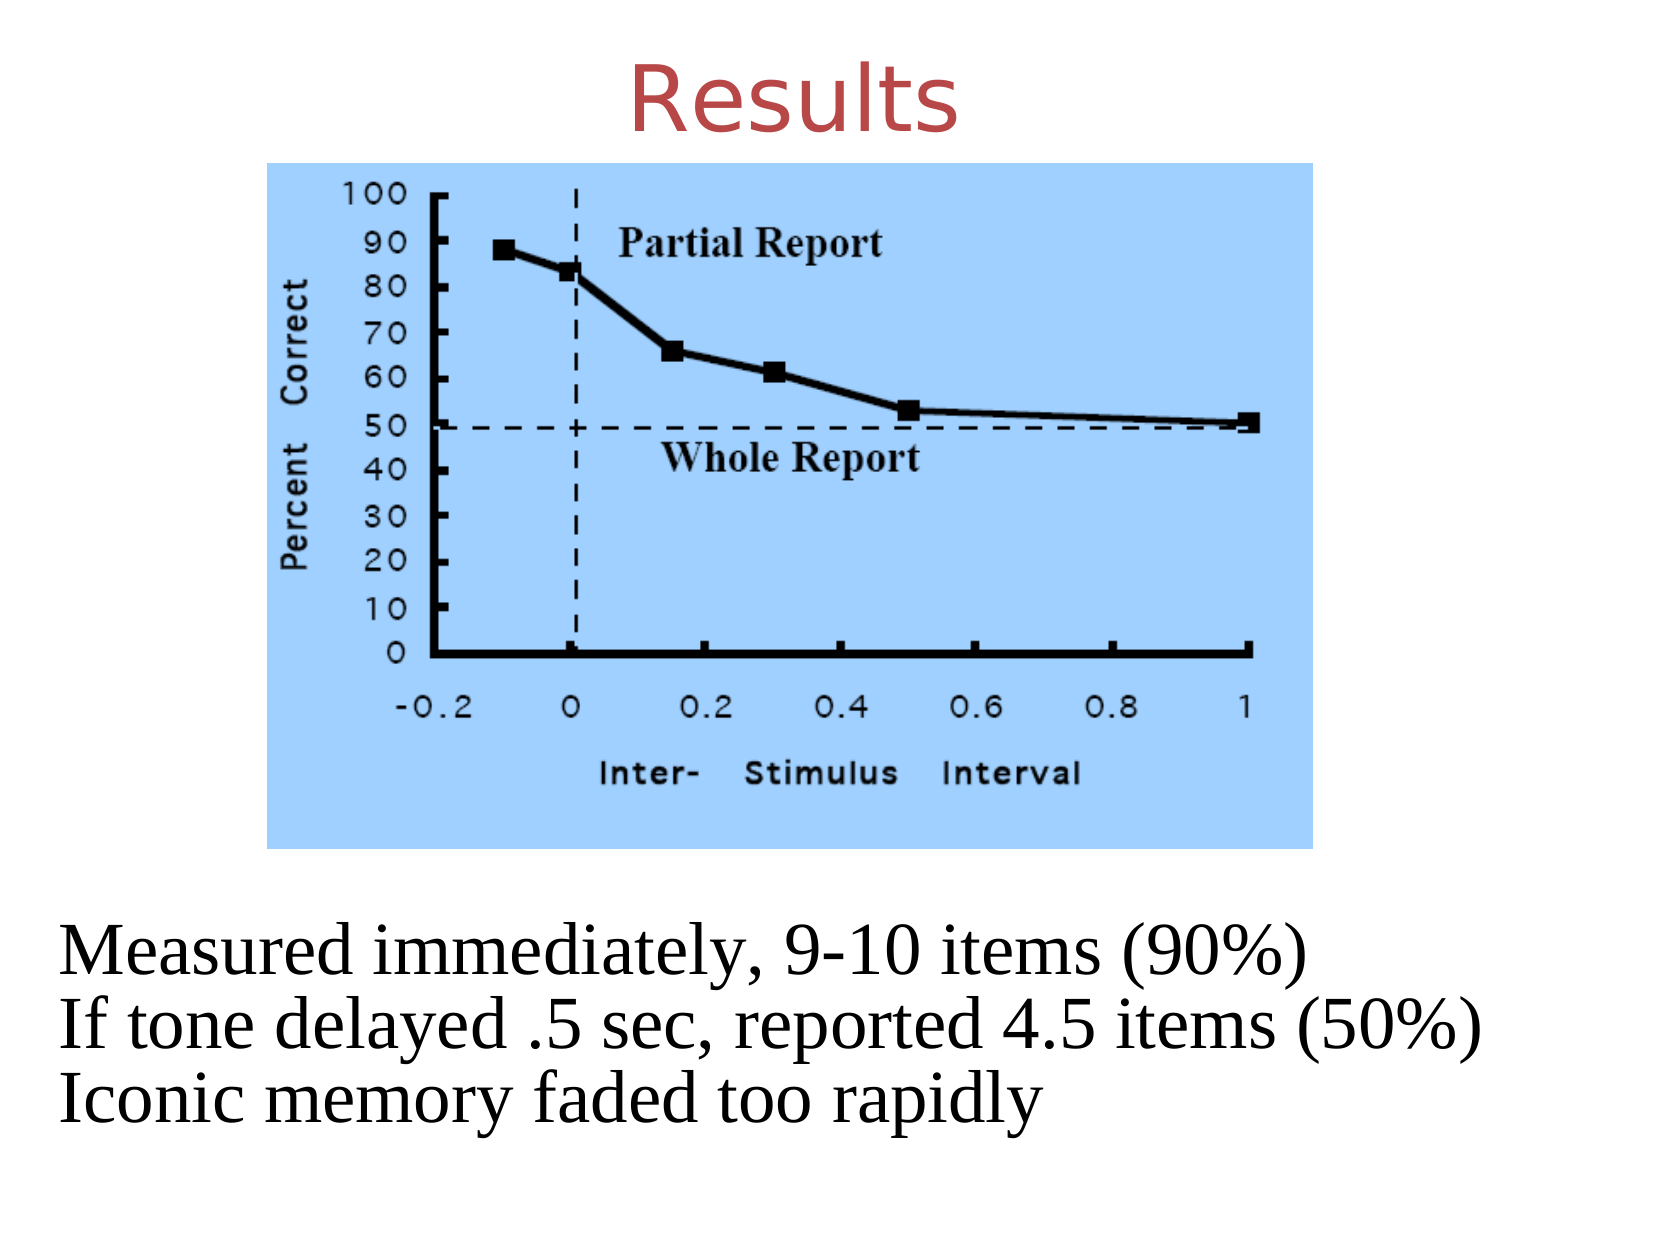

# Results
Measured immediately, 9-10 items (90%)
If tone delayed .5 sec, reported 4.5 items (50%)
Iconic memory faded too rapidly